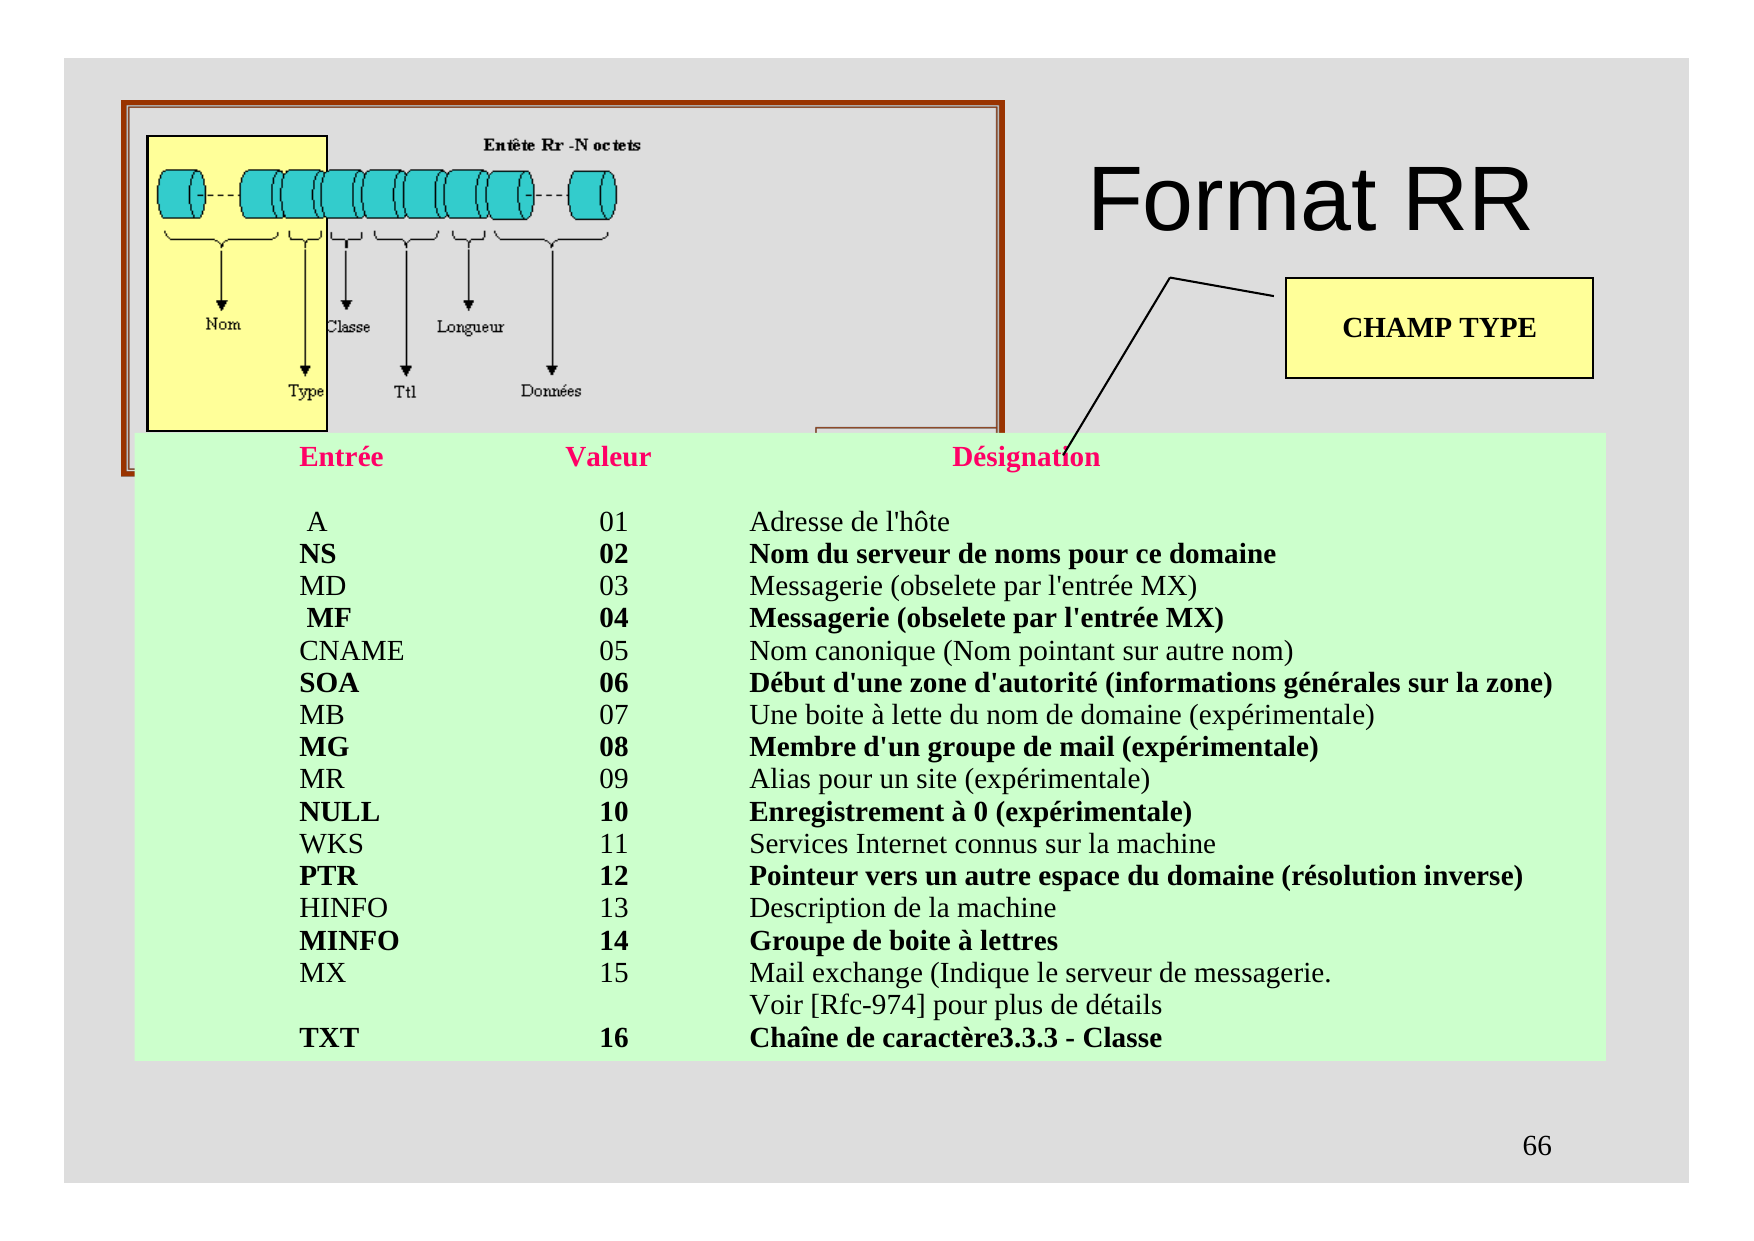

# Format RR
CHAMP TYPE
Entrée 	 Valeur	 Désignation
 A		01	Adresse de l'hôte
NS		02	Nom du serveur de noms pour ce domaine
MD		03	Messagerie (obselete par l'entrée MX)
 MF 		04	Messagerie (obselete par l'entrée MX)
CNAME		05	Nom canonique (Nom pointant sur autre nom)
SOA 		06	Début d'une zone d'autorité (informations générales sur la zone)
MB		07	Une boite à lette du nom de domaine (expérimentale)
MG		08	Membre d'un groupe de mail (expérimentale)
MR		09	Alias pour un site (expérimentale)
NULL		10	Enregistrement à 0 (expérimentale)
WKS		11	Services Internet connus sur la machine
PTR		12	Pointeur vers un autre espace du domaine (résolution inverse)
HINFO		13	Description de la machine
MINFO		14	Groupe de boite à lettres
MX		15	Mail exchange (Indique le serveur de messagerie. 					Voir [Rfc-974] pour plus de détails
TXT		16	Chaîne de caractère3.3.3 - Classe